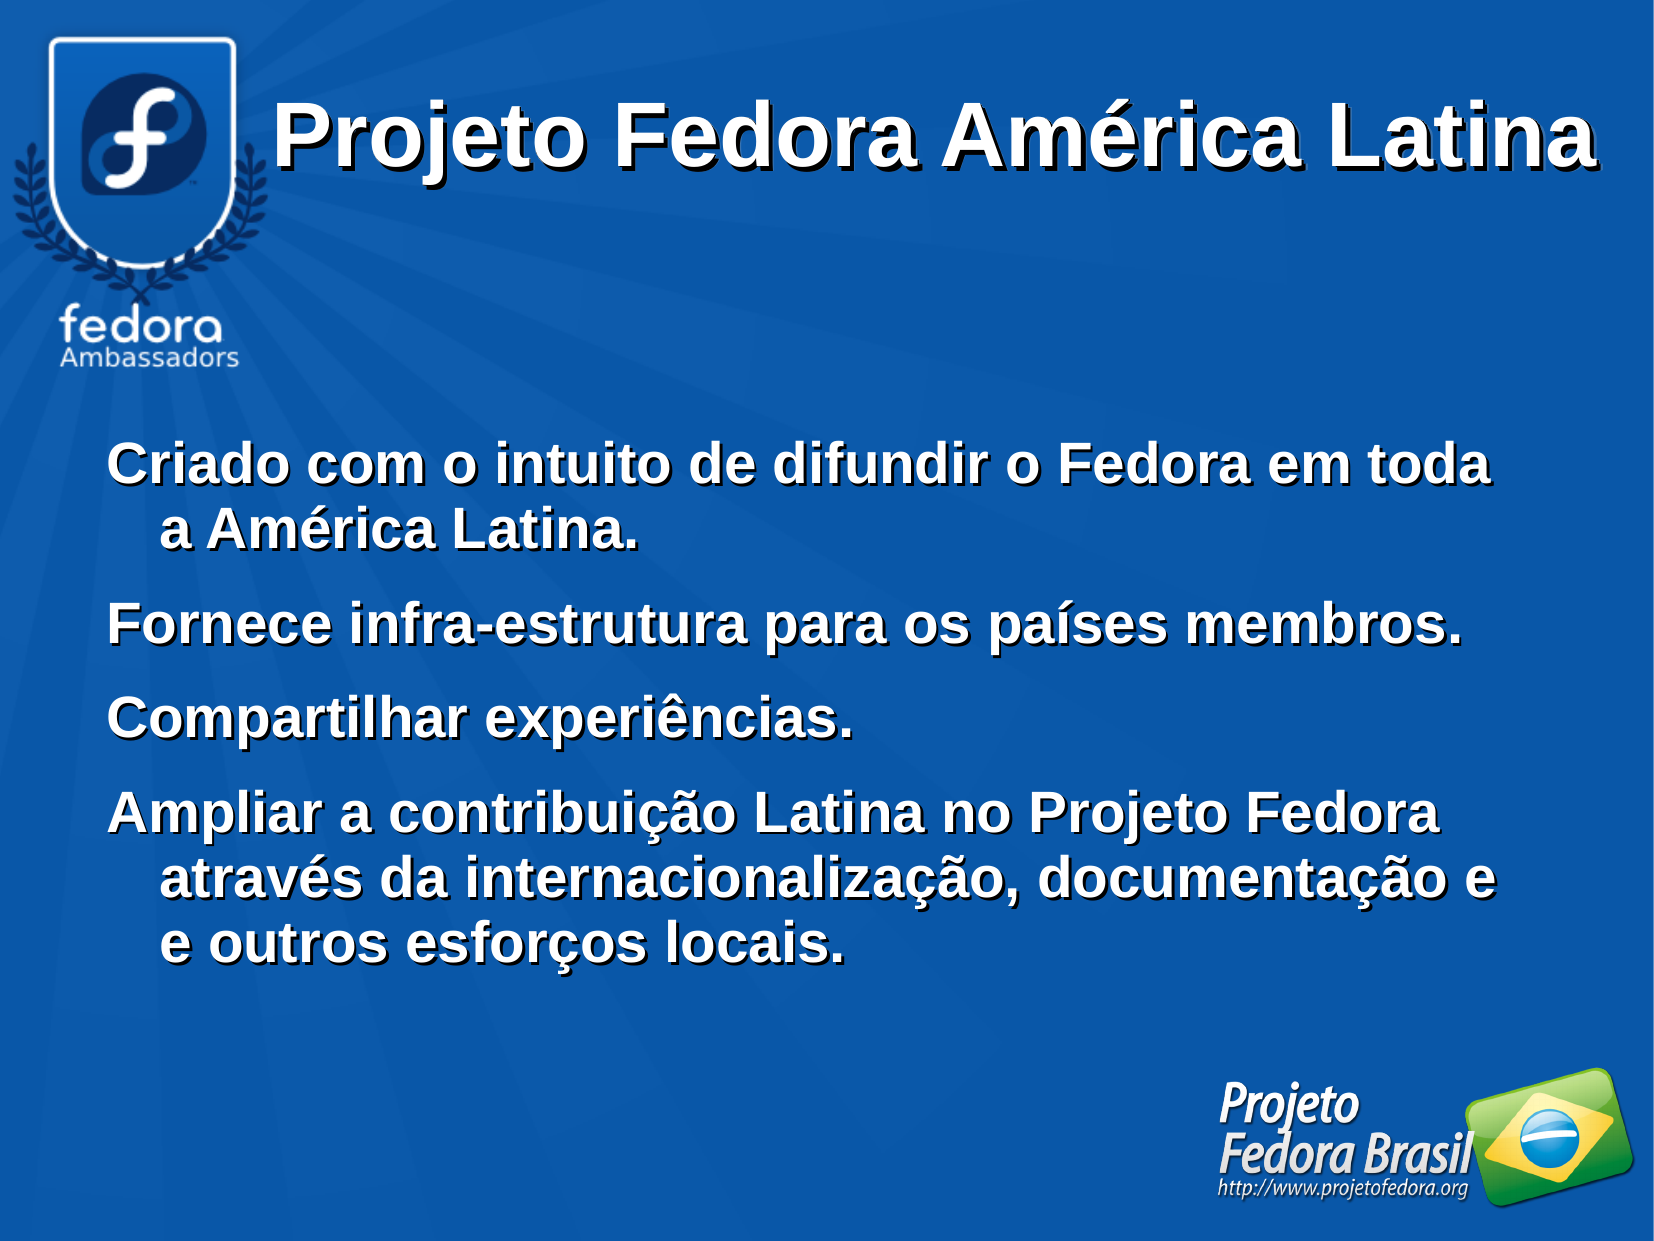

# Projeto Fedora América Latina
Criado com o intuito de difundir o Fedora em toda a América Latina.
Fornece infra-estrutura para os países membros.
Compartilhar experiências.
Ampliar a contribuição Latina no Projeto Fedora através da internacionalização, documentação e e outros esforços locais.